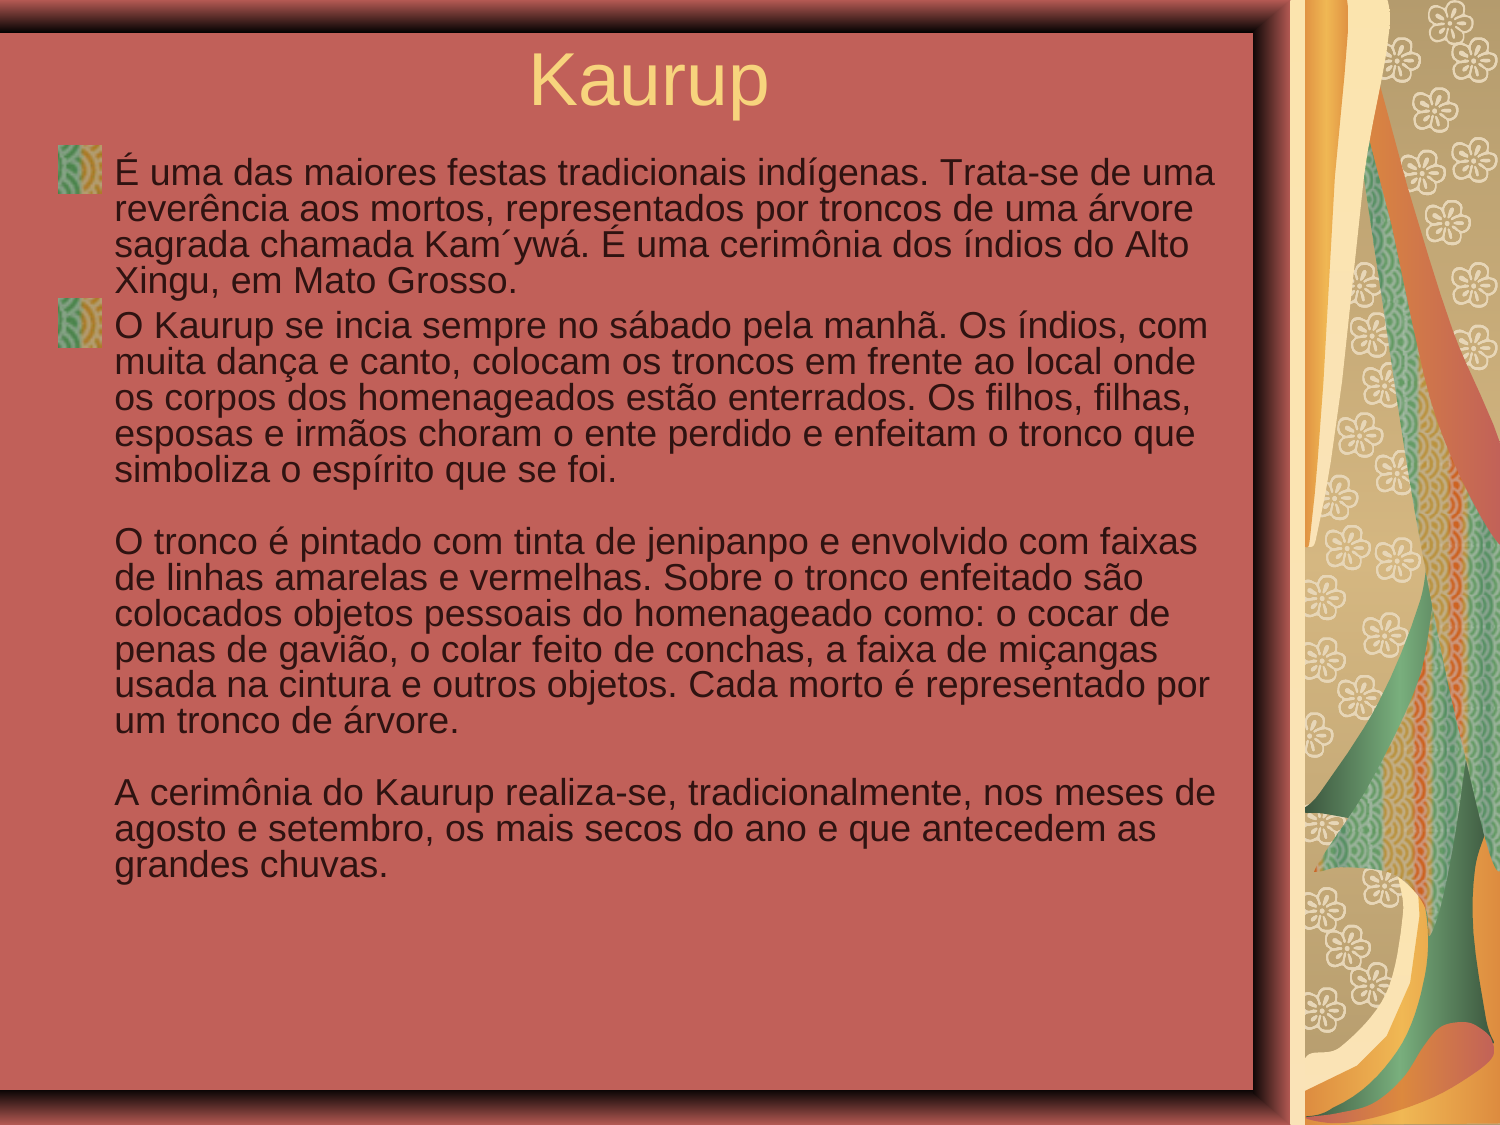

# Kaurup
É uma das maiores festas tradicionais indígenas. Trata-se de uma reverência aos mortos, representados por troncos de uma árvore sagrada chamada Kam´ywá. É uma cerimônia dos índios do Alto Xingu, em Mato Grosso.
O Kaurup se incia sempre no sábado pela manhã. Os índios, com muita dança e canto, colocam os troncos em frente ao local onde os corpos dos homenageados estão enterrados. Os filhos, filhas, esposas e irmãos choram o ente perdido e enfeitam o tronco que simboliza o espírito que se foi.
O tronco é pintado com tinta de jenipanpo e envolvido com faixas de linhas amarelas e vermelhas. Sobre o tronco enfeitado são colocados objetos pessoais do homenageado como: o cocar de penas de gavião, o colar feito de conchas, a faixa de miçangas usada na cintura e outros objetos. Cada morto é representado por um tronco de árvore.
A cerimônia do Kaurup realiza-se, tradicionalmente, nos meses de agosto e setembro, os mais secos do ano e que antecedem as grandes chuvas.